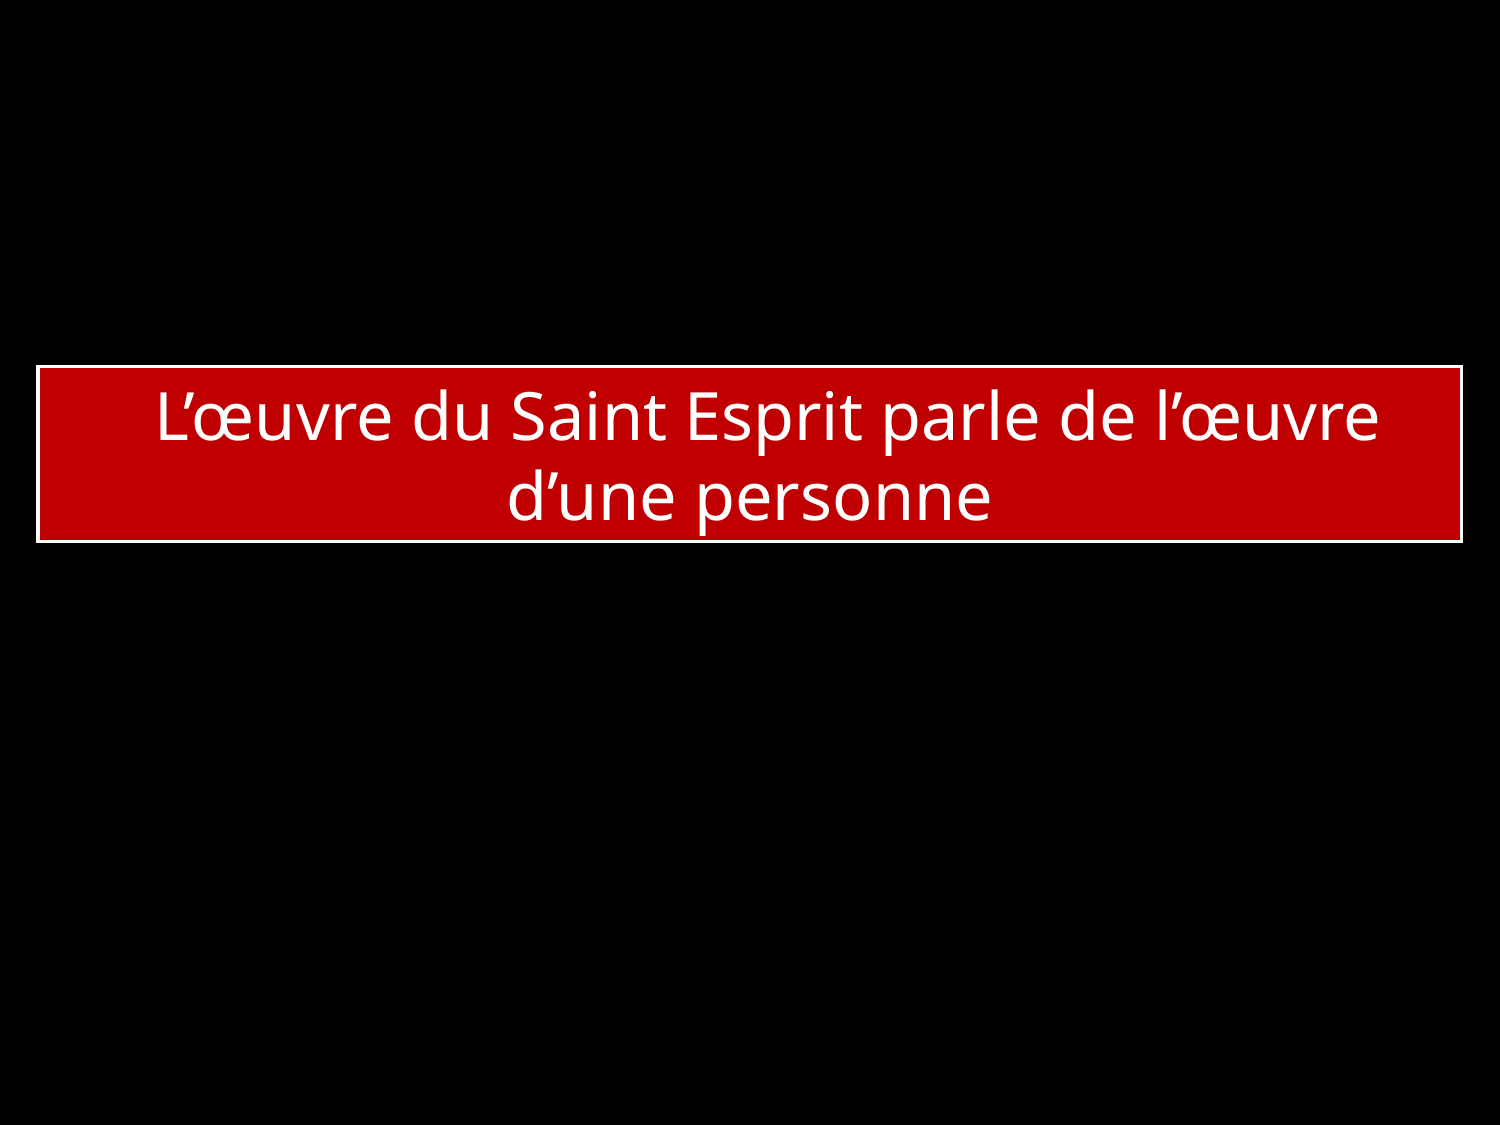

L’œuvre du Saint Esprit parle de l’œuvre d’une personne